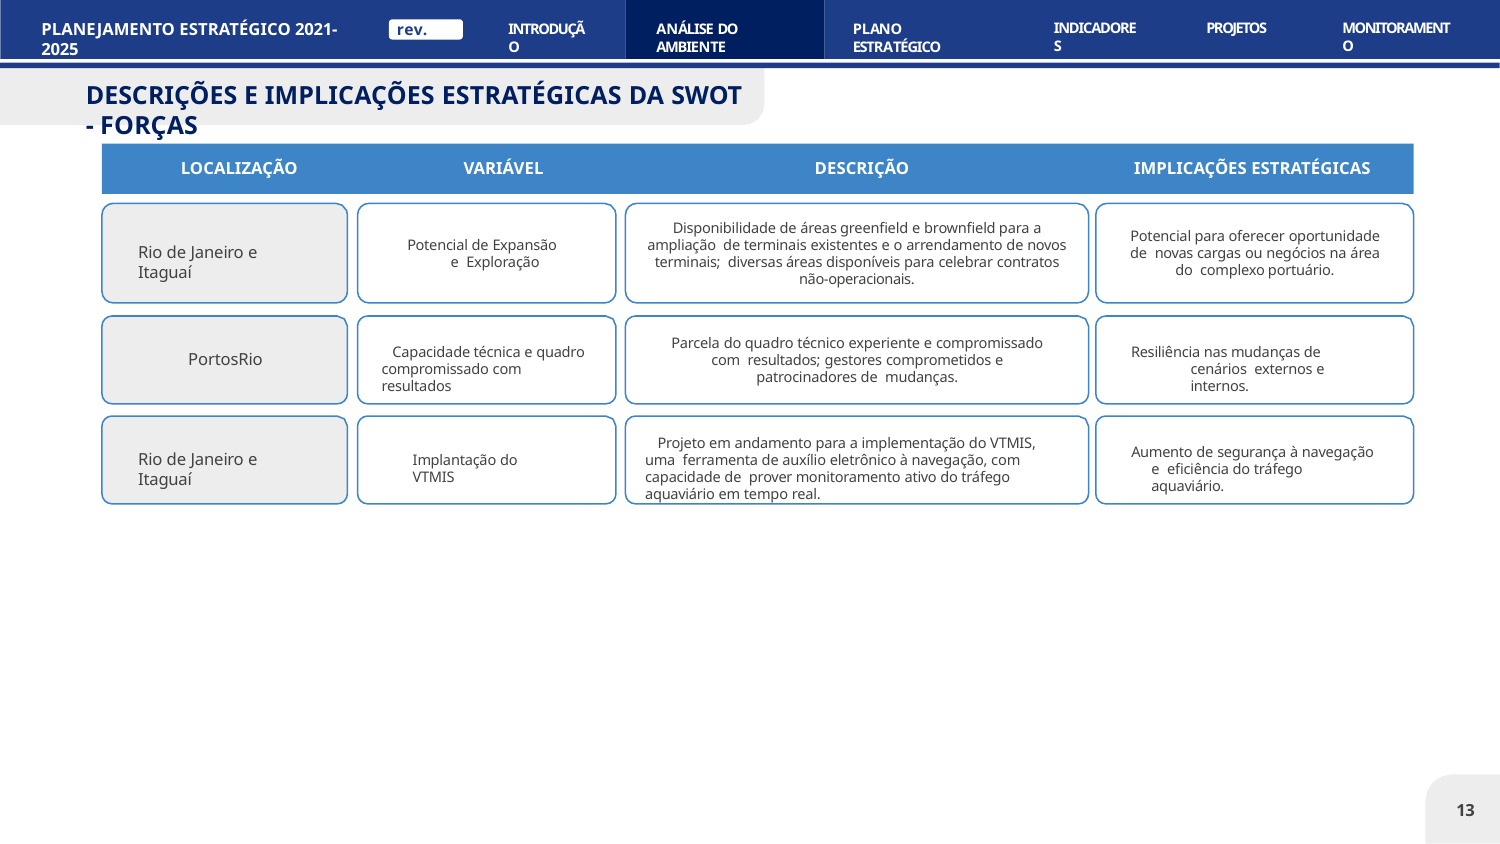

PLANEJAMENTO ESTRATÉGICO 2021-2025
INDICADORES
PROJETOS
MONITORAMENTO
rev. 2022
INTRODUÇÃO
ANÁLISE DO AMBIENTE
PLANO ESTRATÉGICO
DESCRIÇÕES E IMPLICAÇÕES ESTRATÉGICAS DA SWOT - FORÇAS
LOCALIZAÇÃO	VARIÁVEL	DESCRIÇÃO	IMPLICAÇÕES ESTRATÉGICAS
Disponibilidade de áreas greenﬁeld e brownﬁeld para a ampliação de terminais existentes e o arrendamento de novos terminais; diversas áreas disponíveis para celebrar contratos
não-operacionais.
Potencial para oferecer oportunidade de novas cargas ou negócios na área do complexo portuário.
Potencial de Expansão e Exploração
Rio de Janeiro e Itaguaí
Parcela do quadro técnico experiente e compromissado com resultados; gestores comprometidos e patrocinadores de mudanças.
Capacidade técnica e quadro compromissado com resultados
Resiliência nas mudanças de cenários externos e internos.
PortosRio
Projeto em andamento para a implementação do VTMIS, uma ferramenta de auxílio eletrônico à navegação, com capacidade de prover monitoramento ativo do tráfego aquaviário em tempo real.
Aumento de segurança à navegação e eﬁciência do tráfego aquaviário.
Rio de Janeiro e Itaguaí
Implantação do VTMIS